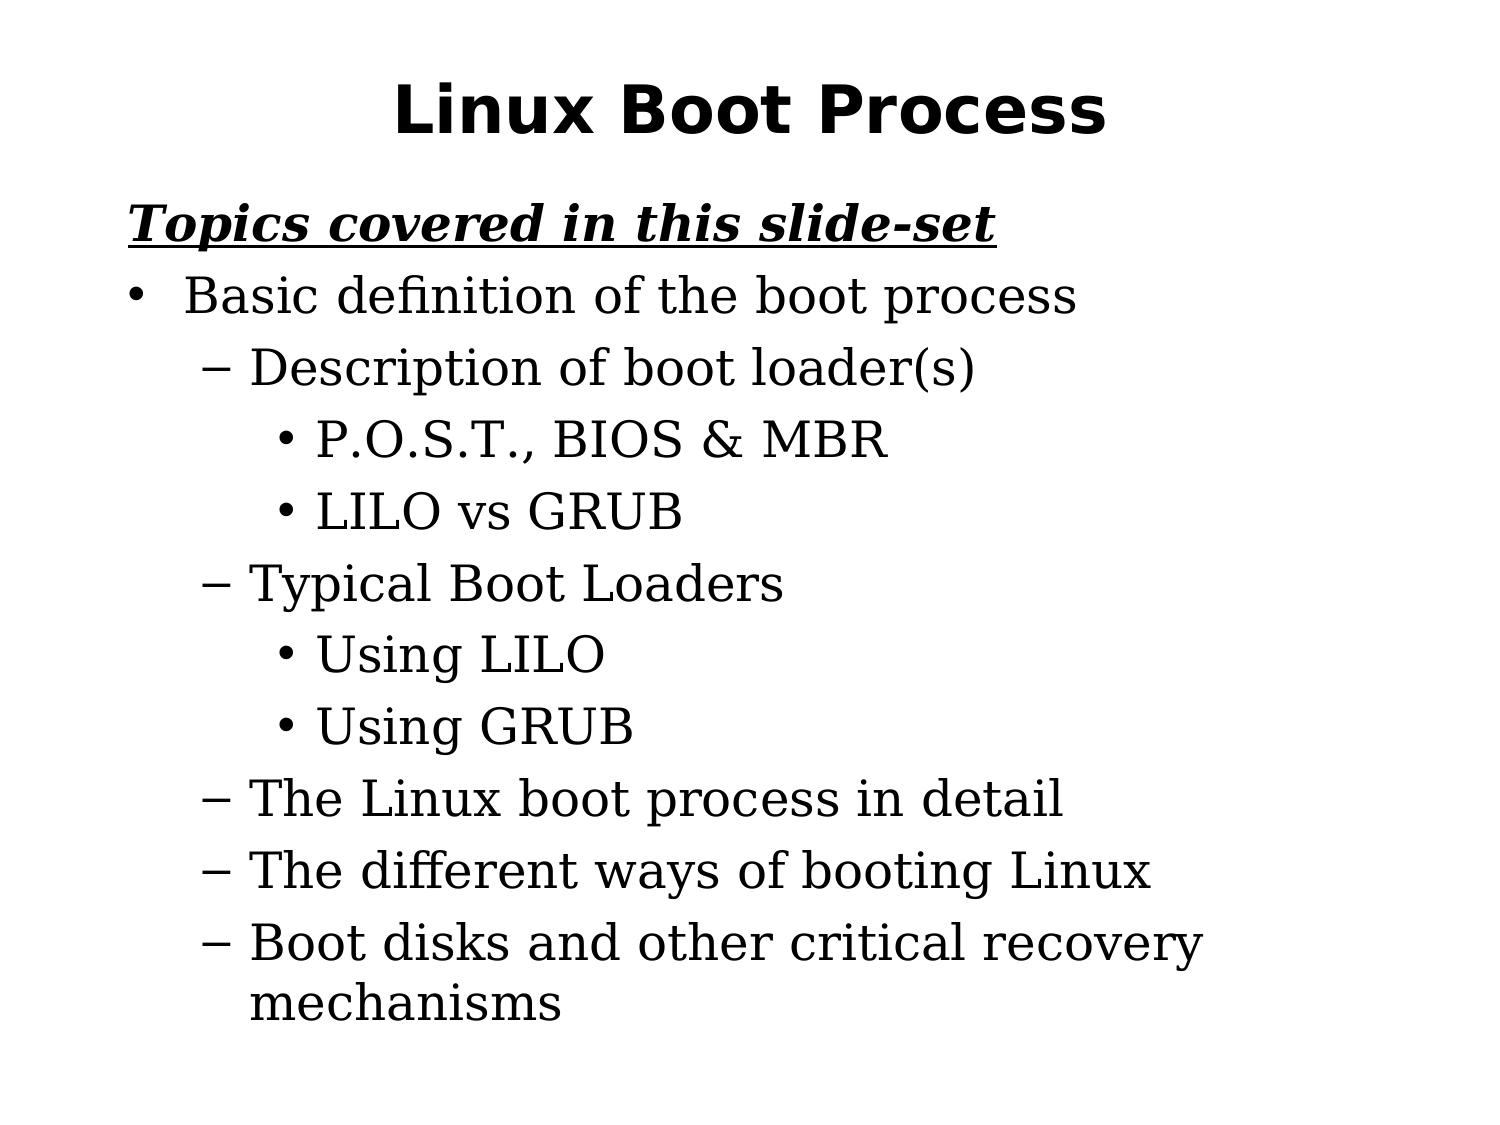

# Linux Boot Process
Topics covered in this slide-set
Basic definition of the boot process
Description of boot loader(s)
P.O.S.T., BIOS & MBR
LILO vs GRUB
Typical Boot Loaders
Using LILO
Using GRUB
The Linux boot process in detail
The different ways of booting Linux
Boot disks and other critical recovery mechanisms